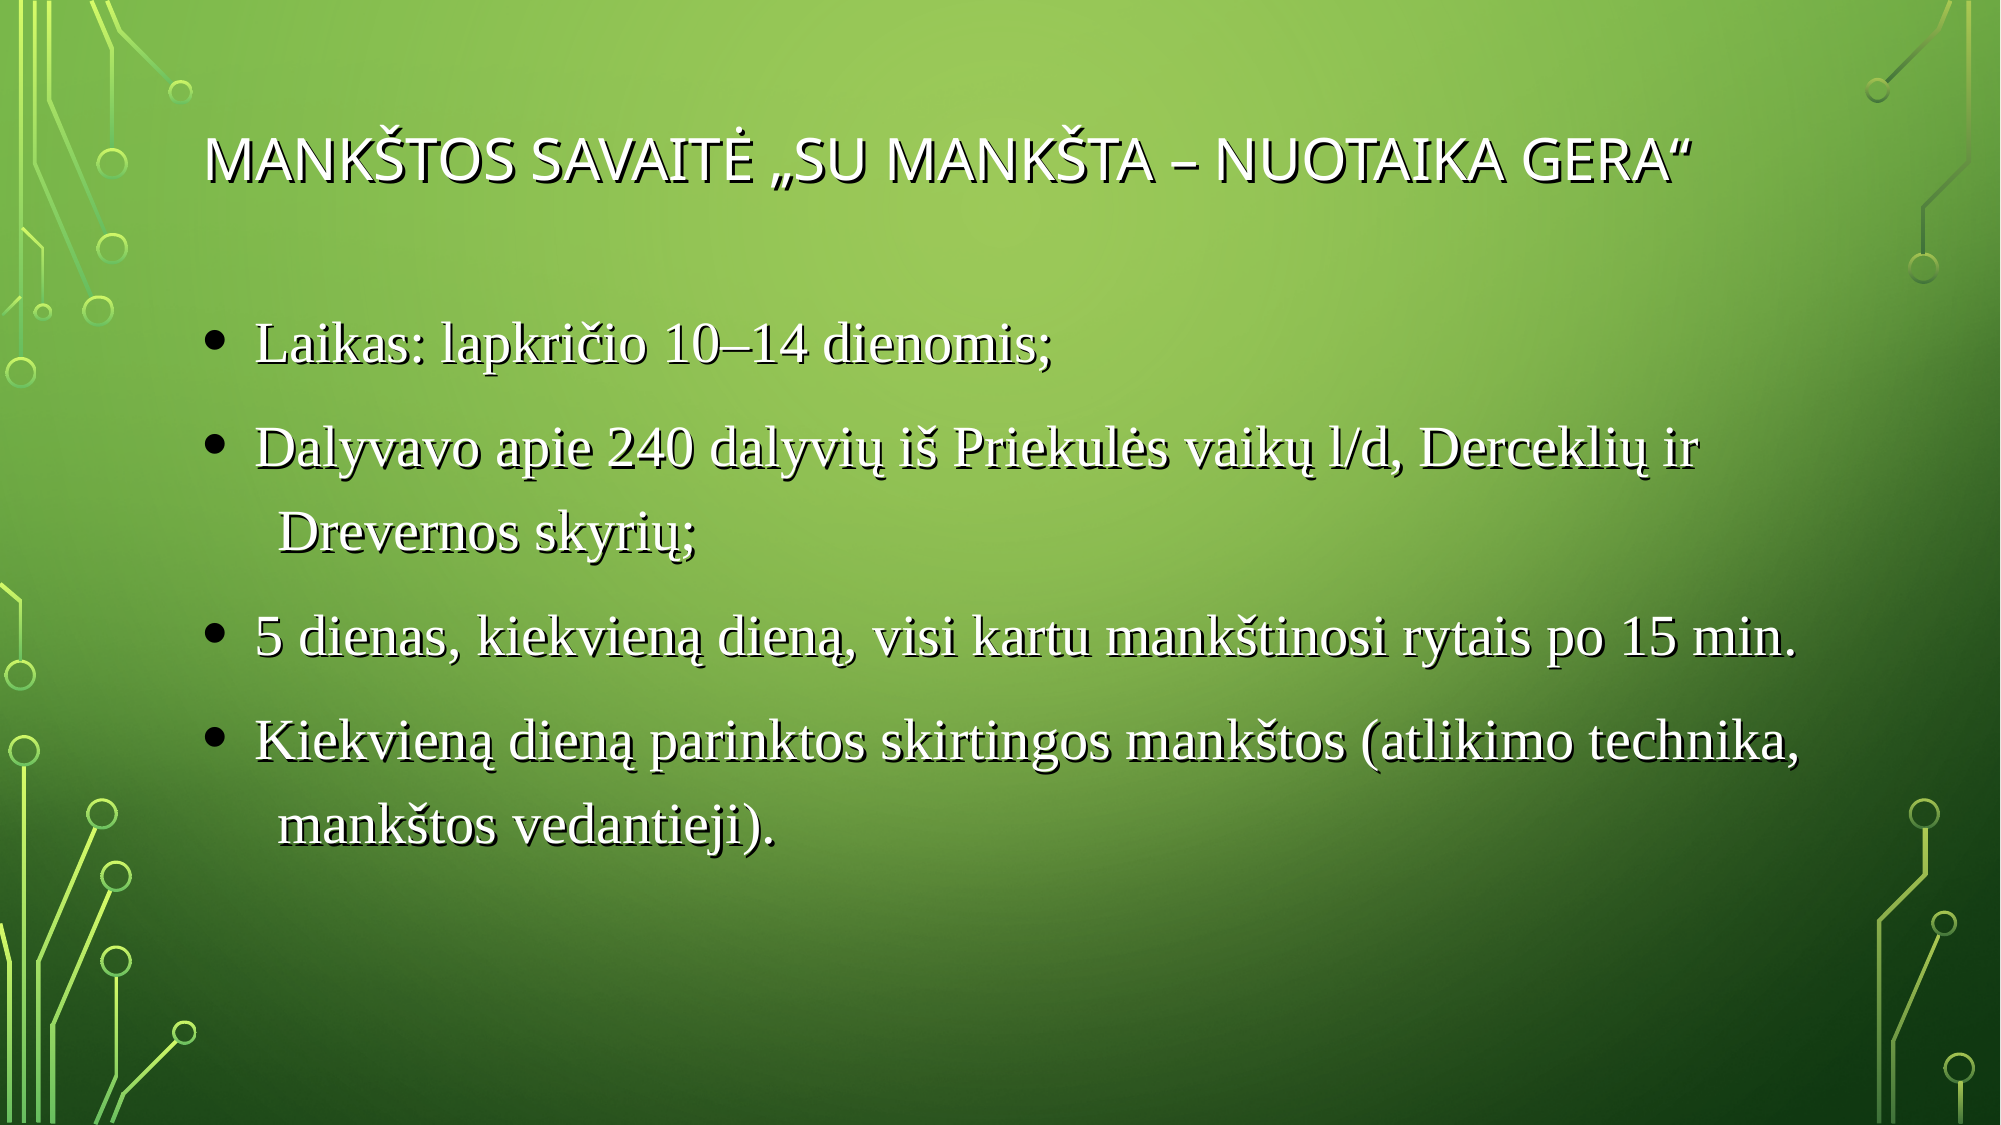

# MANKŠTOS SAVAITĖ „SU MANKŠTA – NUOTAIKA GERA“
 Laikas: lapkričio 10–14 dienomis;
 Dalyvavo apie 240 dalyvių iš Priekulės vaikų l/d, Derceklių ir Drevernos skyrių;
 5 dienas, kiekvieną dieną, visi kartu mankštinosi rytais po 15 min.
 Kiekvieną dieną parinktos skirtingos mankštos (atlikimo technika, mankštos vedantieji).